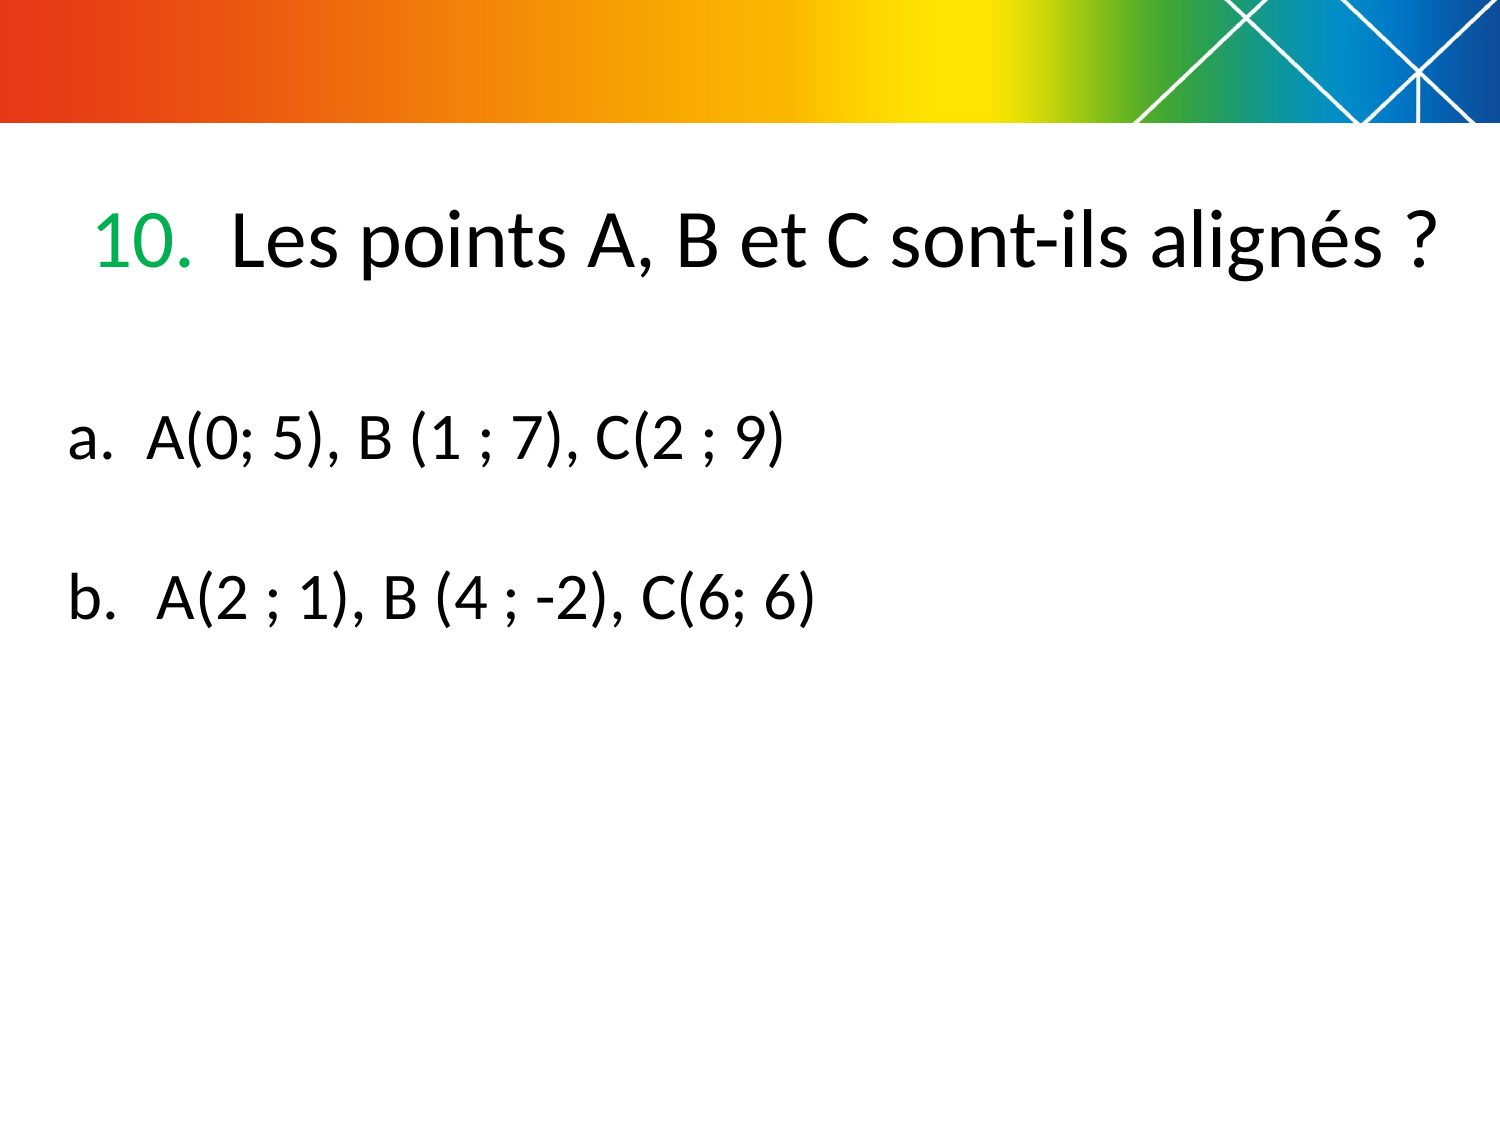

# Les points A, B et C sont-ils alignés ?
a. A(0; 5), B (1 ; 7), C(2 ; 9)
b. A(2 ; 1), B (4 ; -2), C(6; 6)